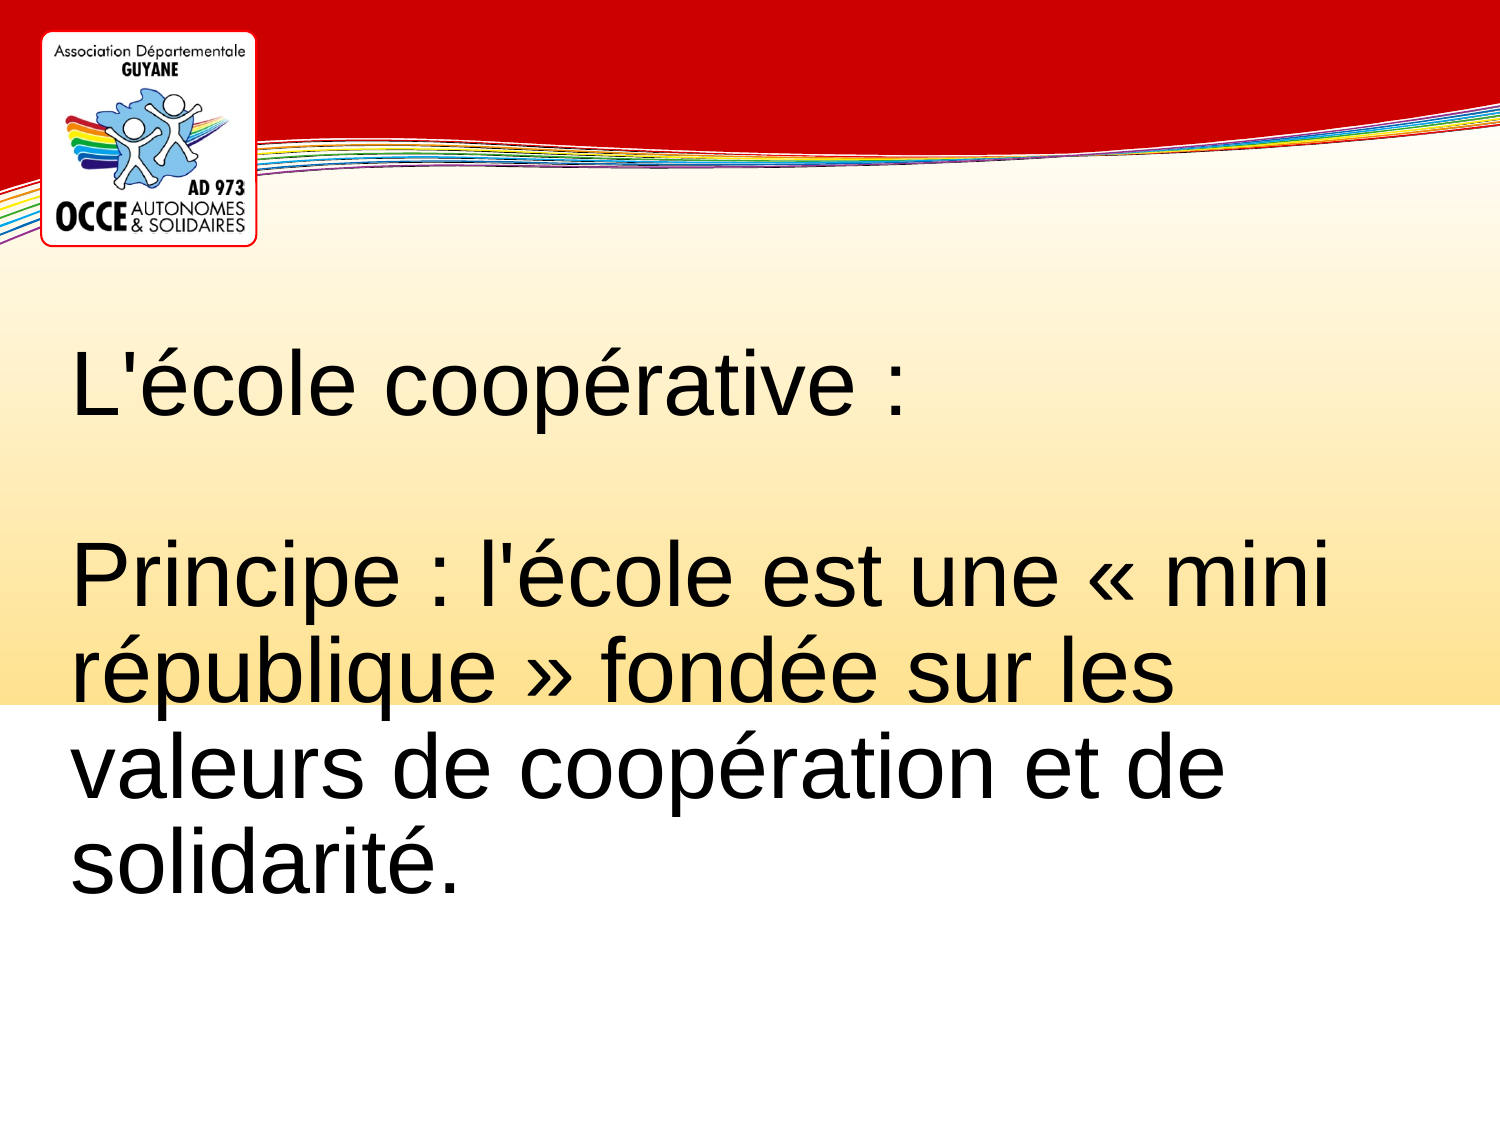

# L'école coopérative : Principe : l'école est une « mini république » fondée sur les valeurs de coopération et de solidarité.